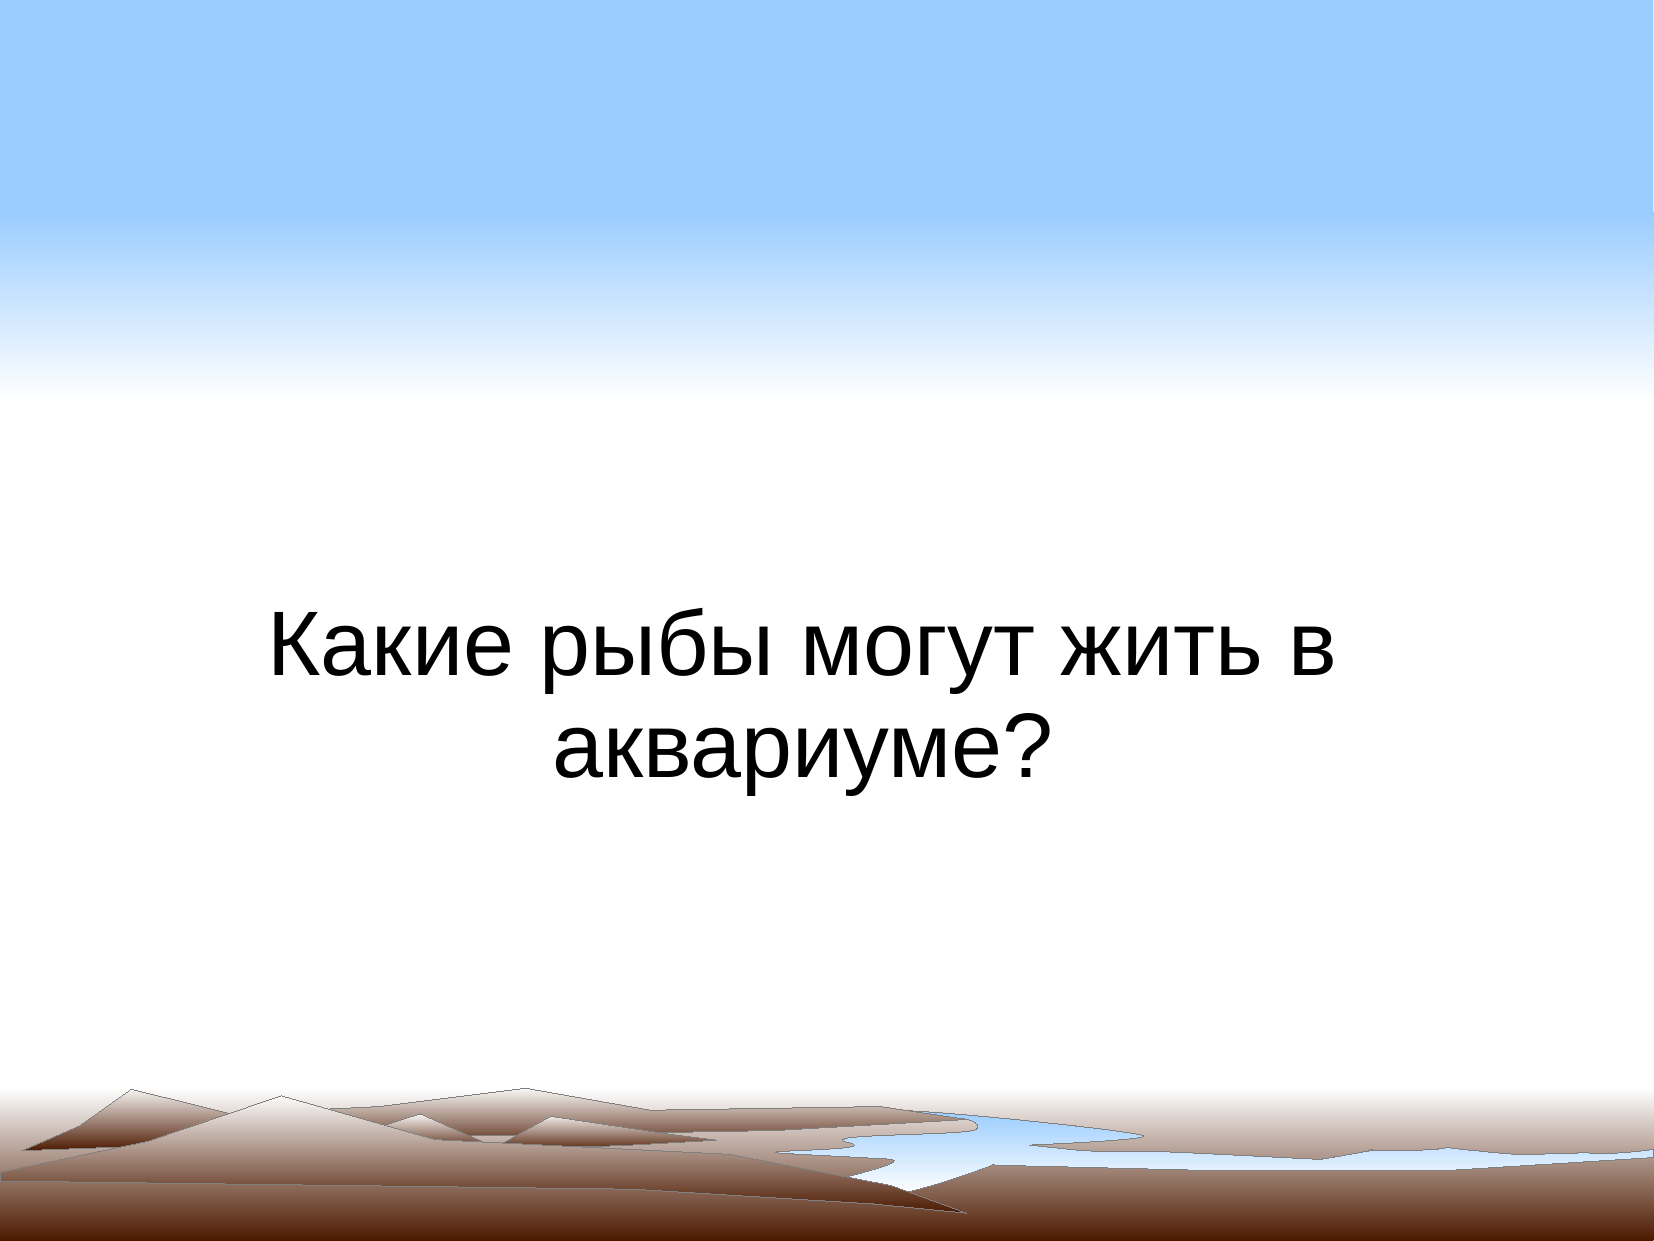

# Какие рыбы могут жить в аквариуме?